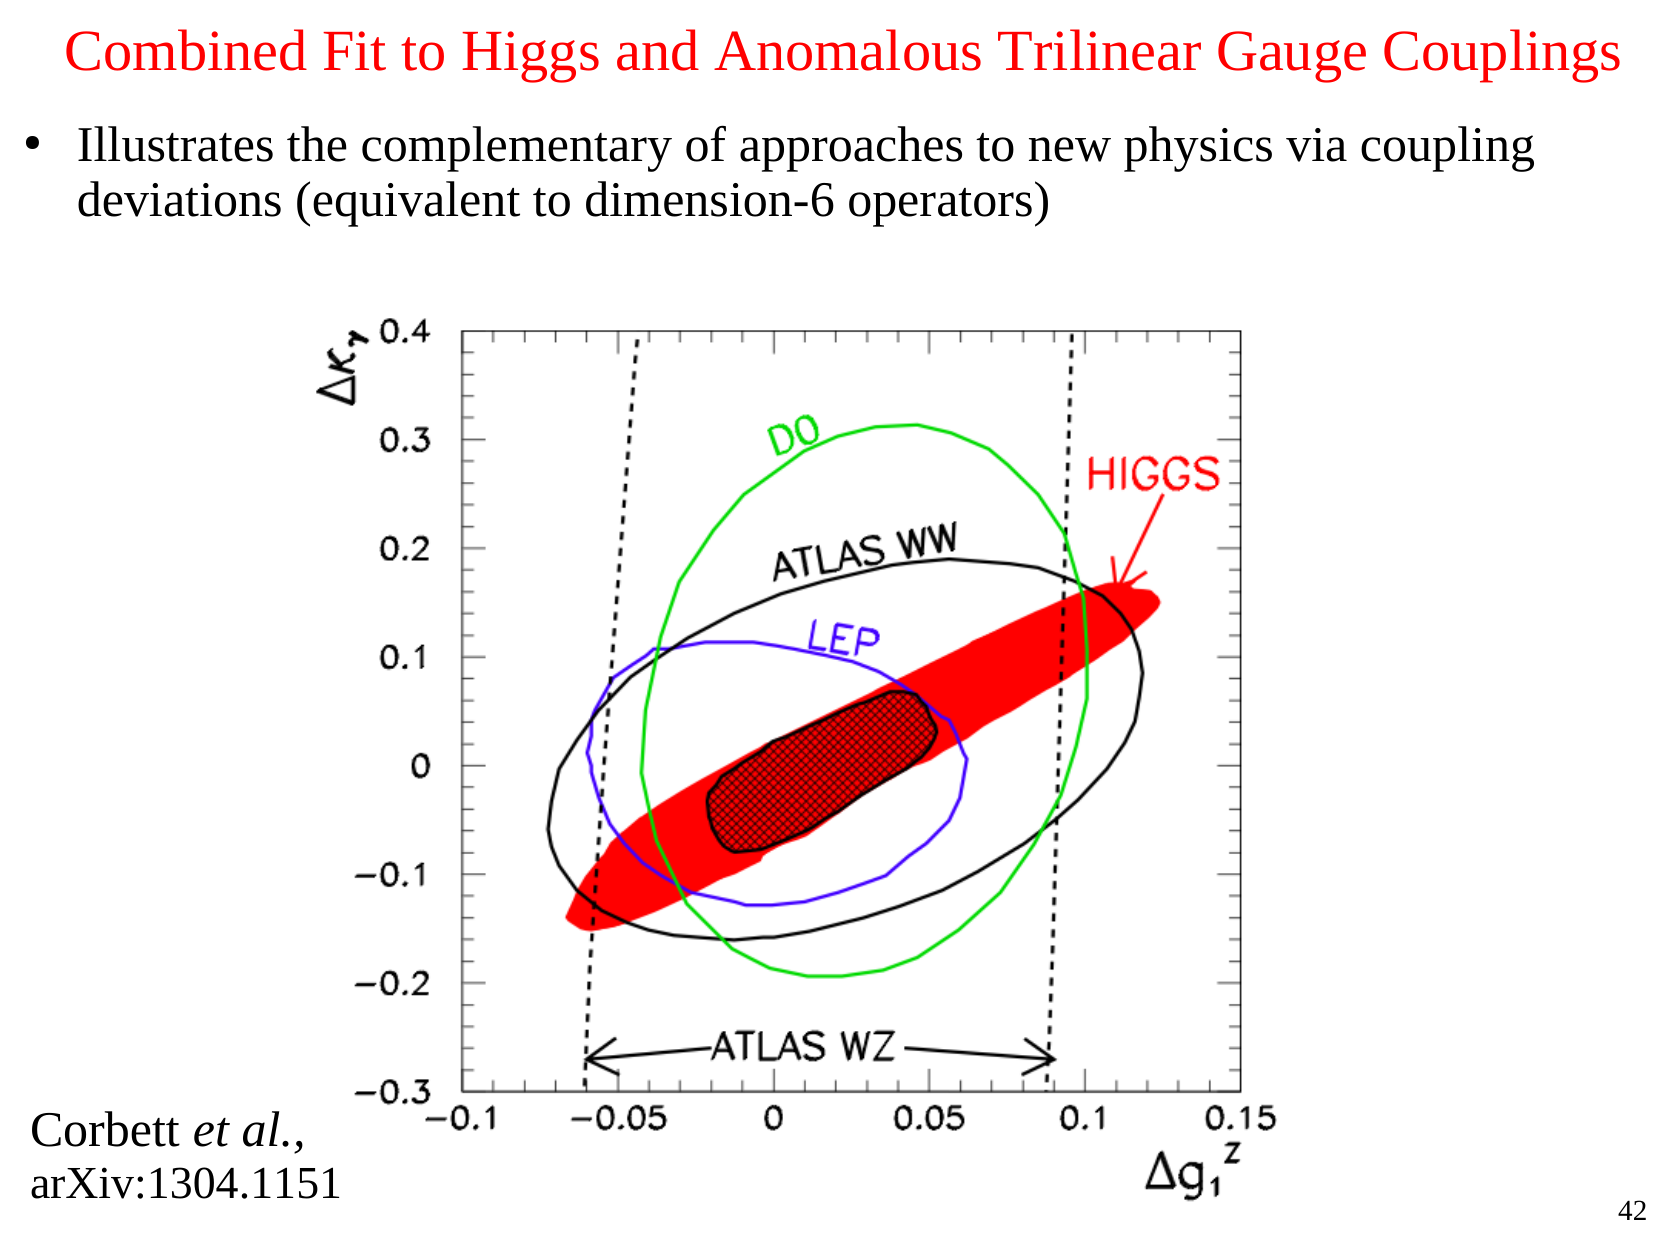

# Combined Fit to Higgs and Anomalous Trilinear Gauge Couplings
Illustrates the complementary of approaches to new physics via coupling deviations (equivalent to dimension-6 operators)
Corbett et al.,
arXiv:1304.1151
42